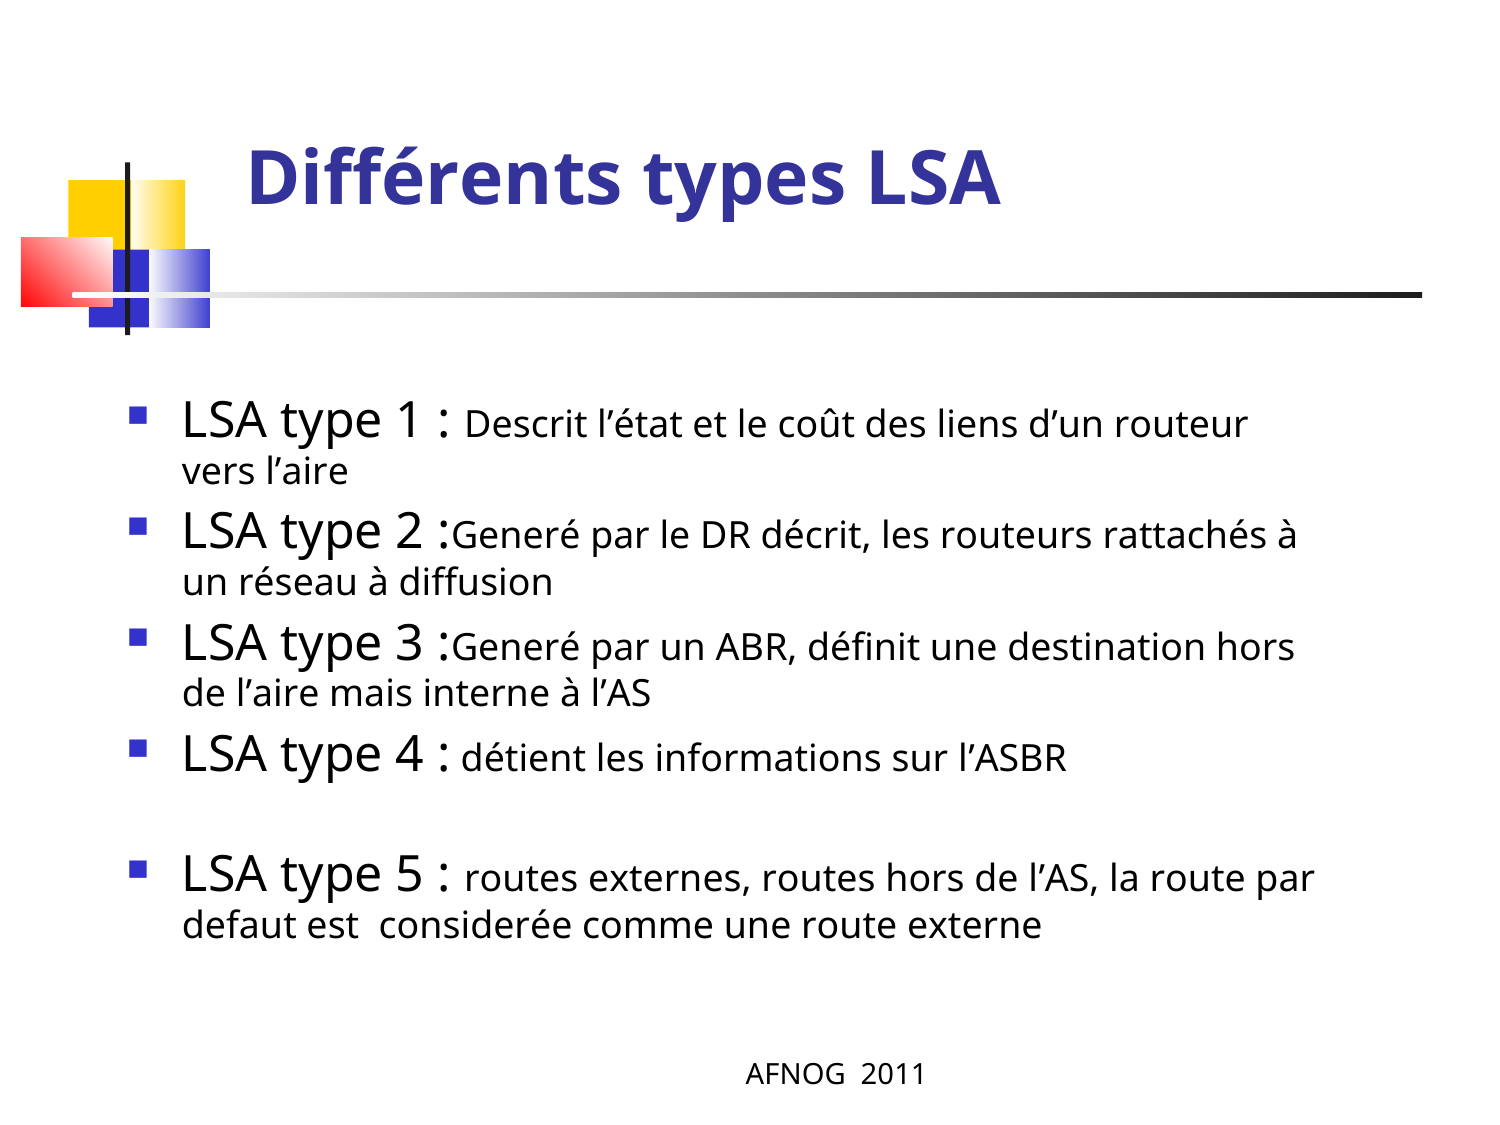

# Différents types LSA
LSA type 1 : Descrit l’état et le coût des liens d’un routeur vers l’aire
LSA type 2 :Generé par le DR décrit, les routeurs rattachés à un réseau à diffusion
LSA type 3 :Generé par un ABR, définit une destination hors de l’aire mais interne à l’AS
LSA type 4 : détient les informations sur l’ASBR
LSA type 5 : routes externes, routes hors de l’AS, la route par defaut est considerée comme une route externe
AFNOG 2011